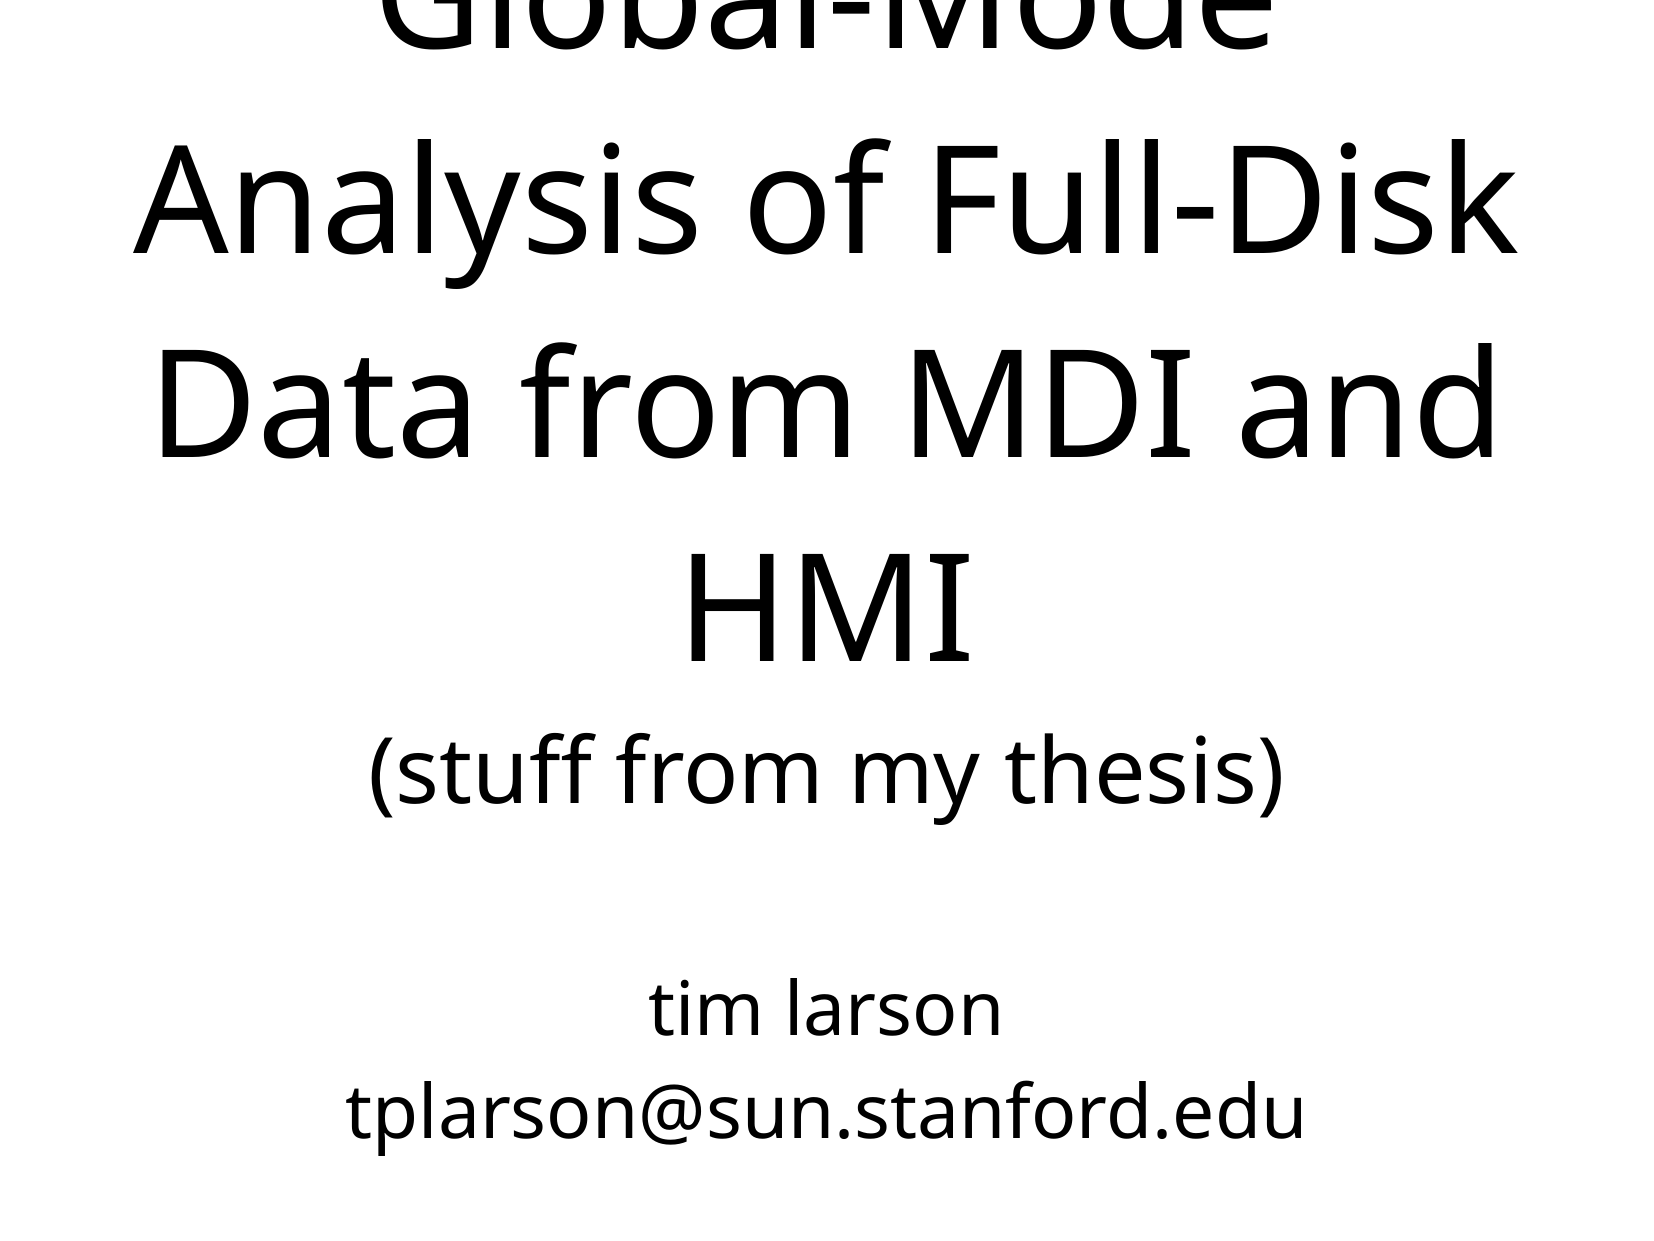

# Global-Mode Analysis of Full-Disk Data from MDI and HMI (stuff from my thesis) tim larson tplarson@sun.stanford.edu